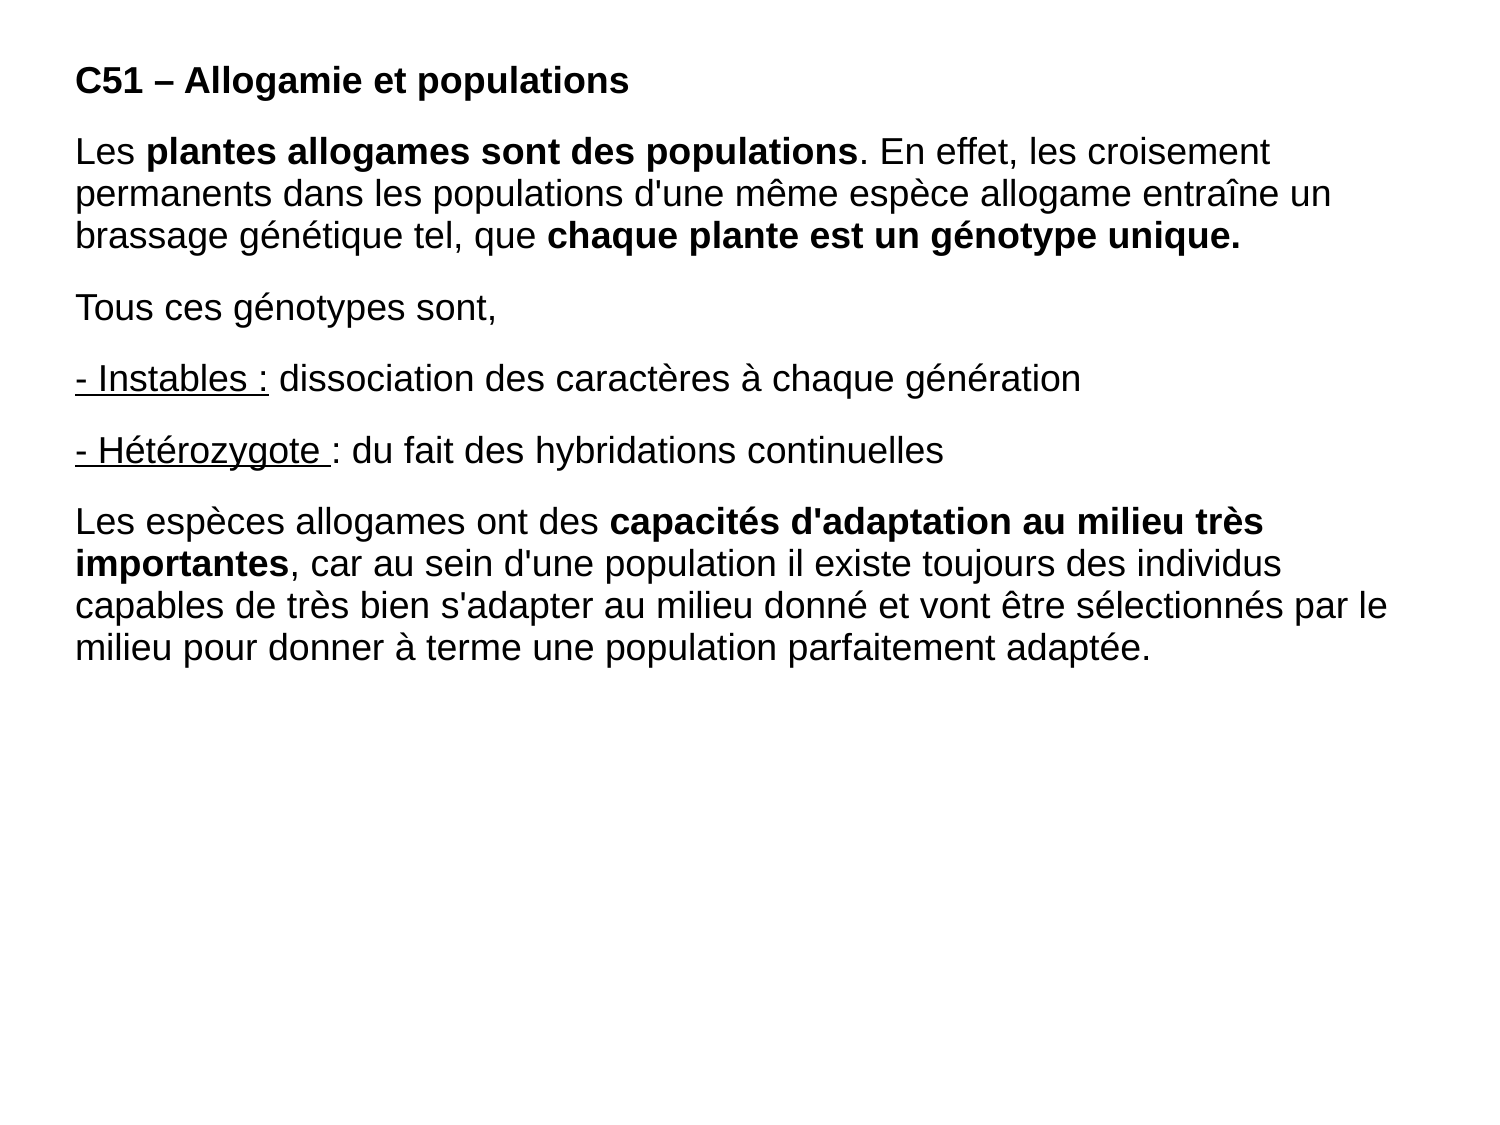

# C51 – Allogamie et populations
Les plantes allogames sont des populations. En effet, les croisement permanents dans les populations d'une même espèce allogame entraîne un brassage génétique tel, que chaque plante est un génotype unique.
Tous ces génotypes sont,
- Instables : dissociation des caractères à chaque génération
- Hétérozygote : du fait des hybridations continuelles
Les espèces allogames ont des capacités d'adaptation au milieu très importantes, car au sein d'une population il existe toujours des individus capables de très bien s'adapter au milieu donné et vont être sélectionnés par le milieu pour donner à terme une population parfaitement adaptée.